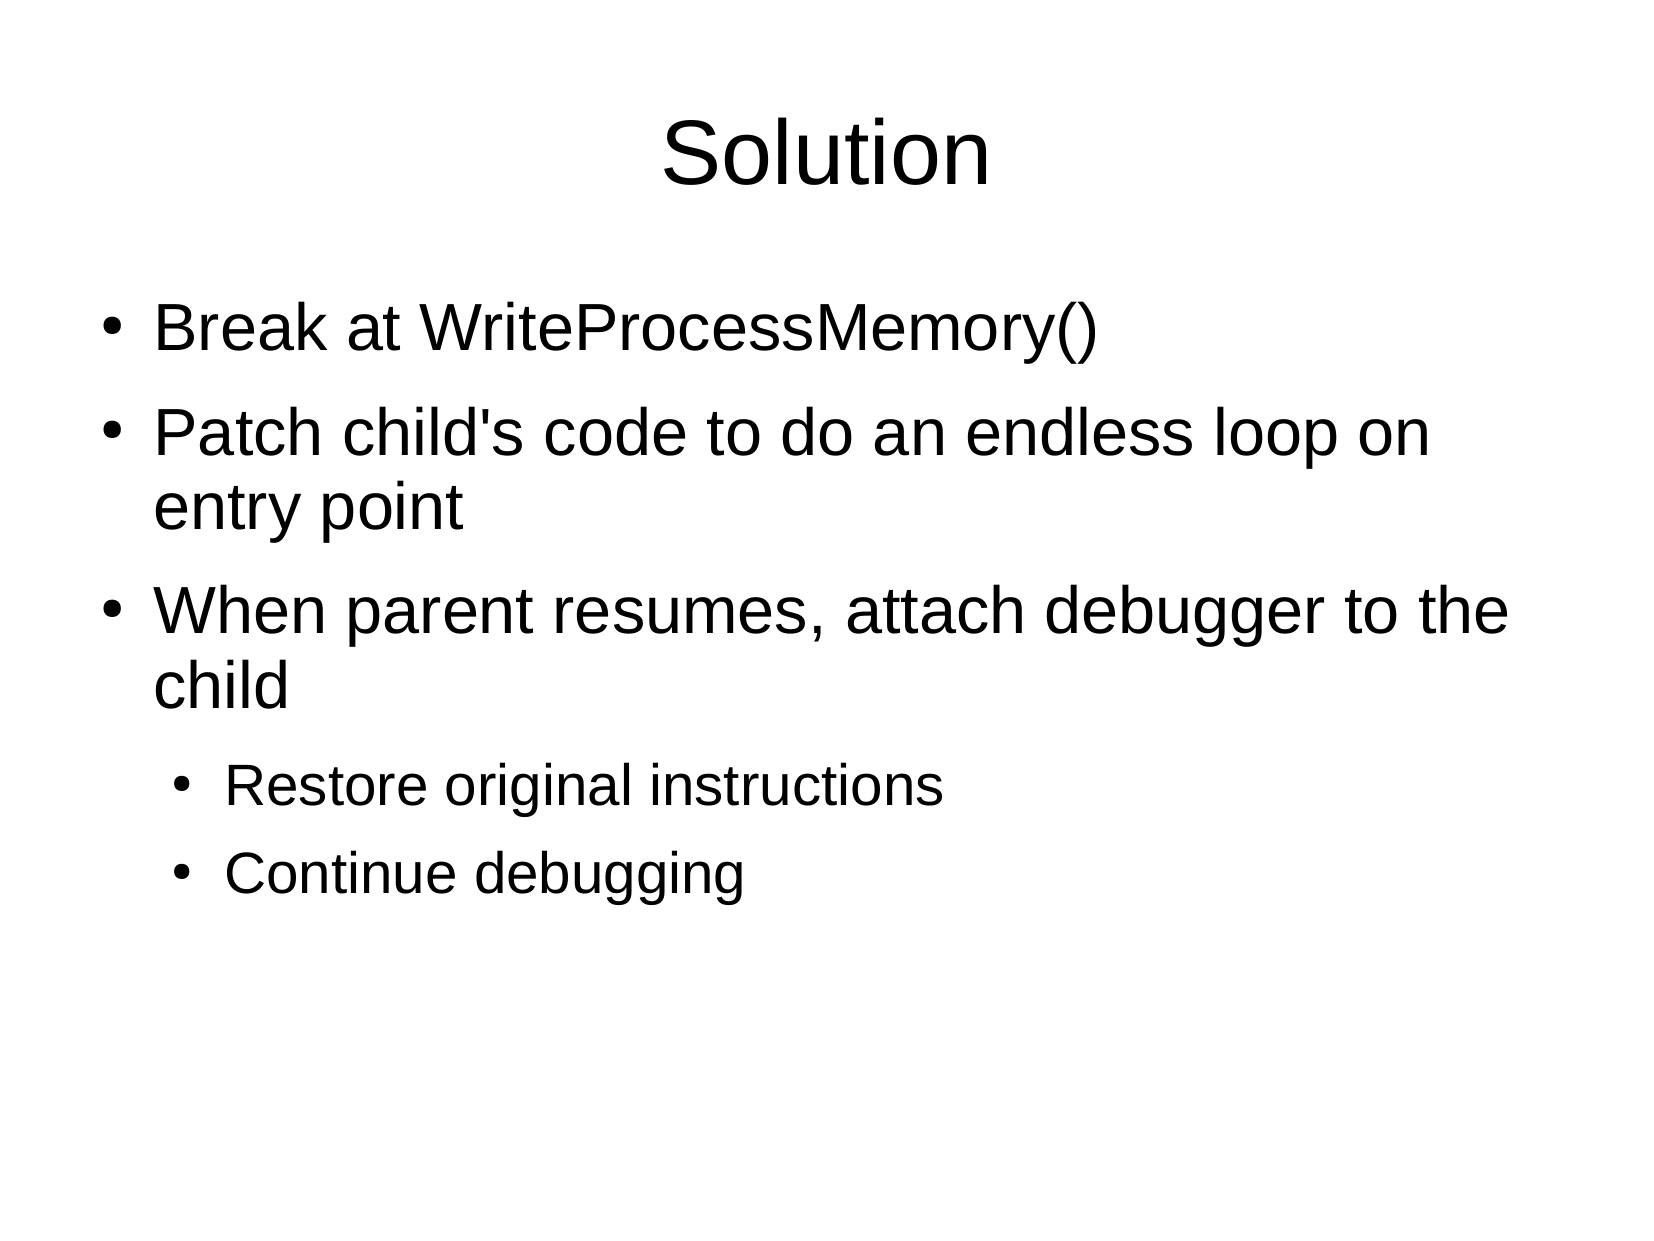

# Solution
Break at WriteProcessMemory()
Patch child's code to do an endless loop on entry point
When parent resumes, attach debugger to the child
Restore original instructions
Continue debugging